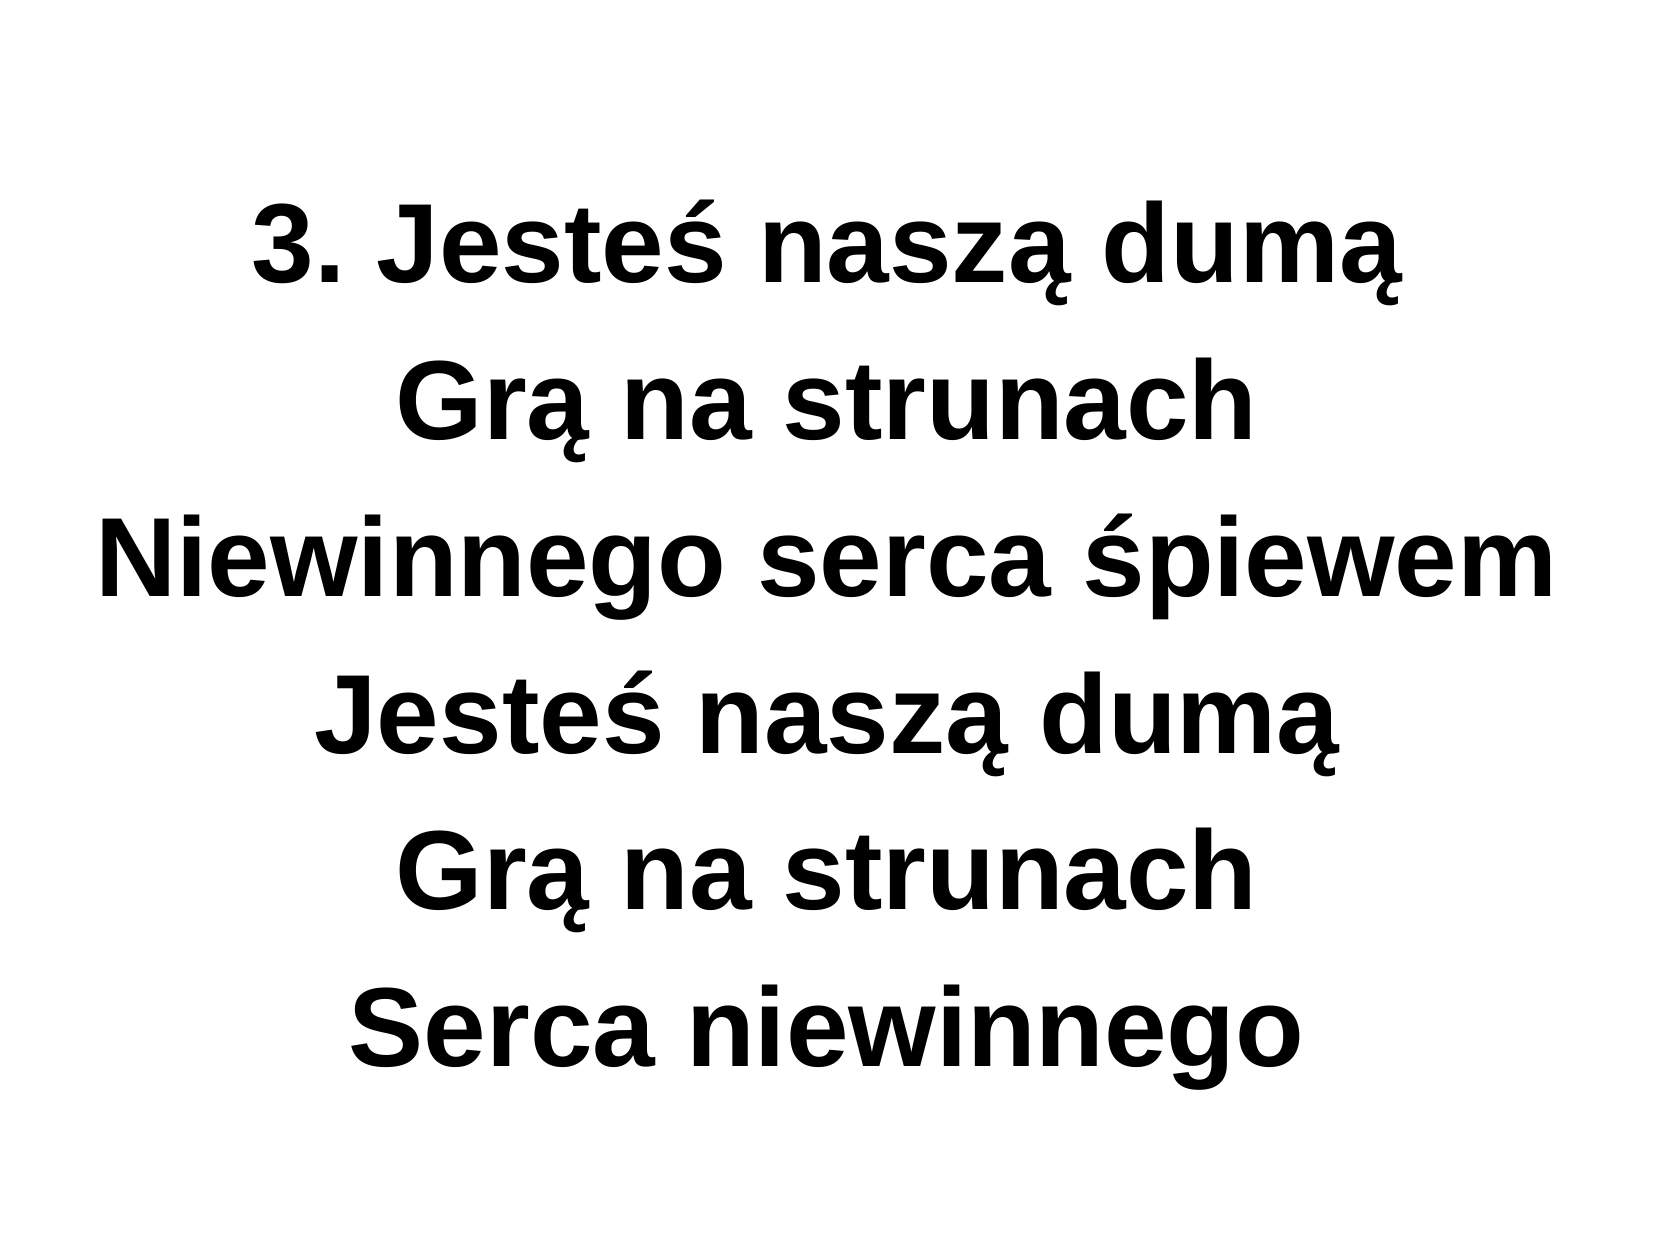

# 3. Jesteś naszą dumą
Grą na strunach
Niewinnego serca śpiewem
Jesteś naszą dumą
Grą na strunach
Serca niewinnego